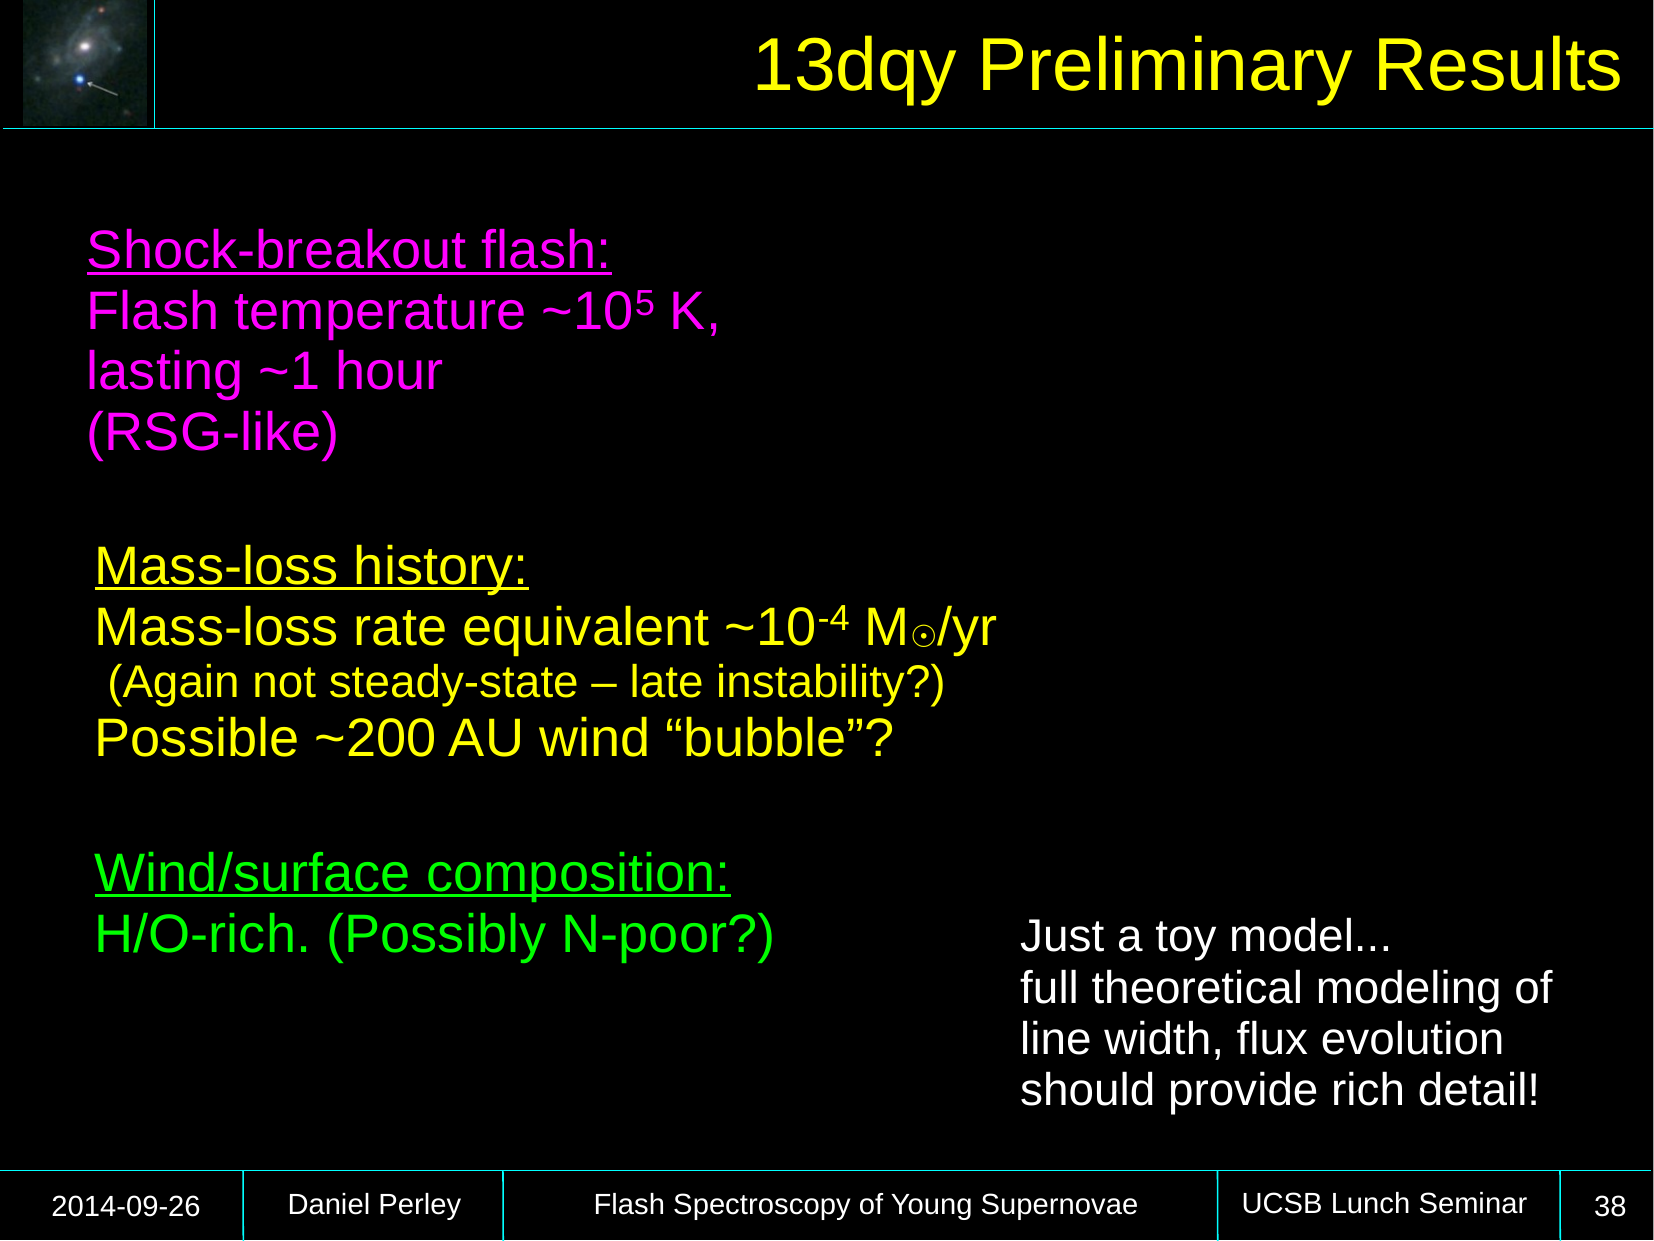

# 13dqy Preliminary Results
Shock-breakout flash:
Flash temperature ~105 K, lasting ~1 hour
(RSG-like)
Mass-loss history:
Mass-loss rate equivalent ~10-4 M☉/yr
 (Again not steady-state – late instability?)
Possible ~200 AU wind “bubble”?
Wind/surface composition:
H/O-rich. (Possibly N-poor?)
Just a toy model...
full theoretical modeling of line width, flux evolution should provide rich detail!
2014-09-26
38